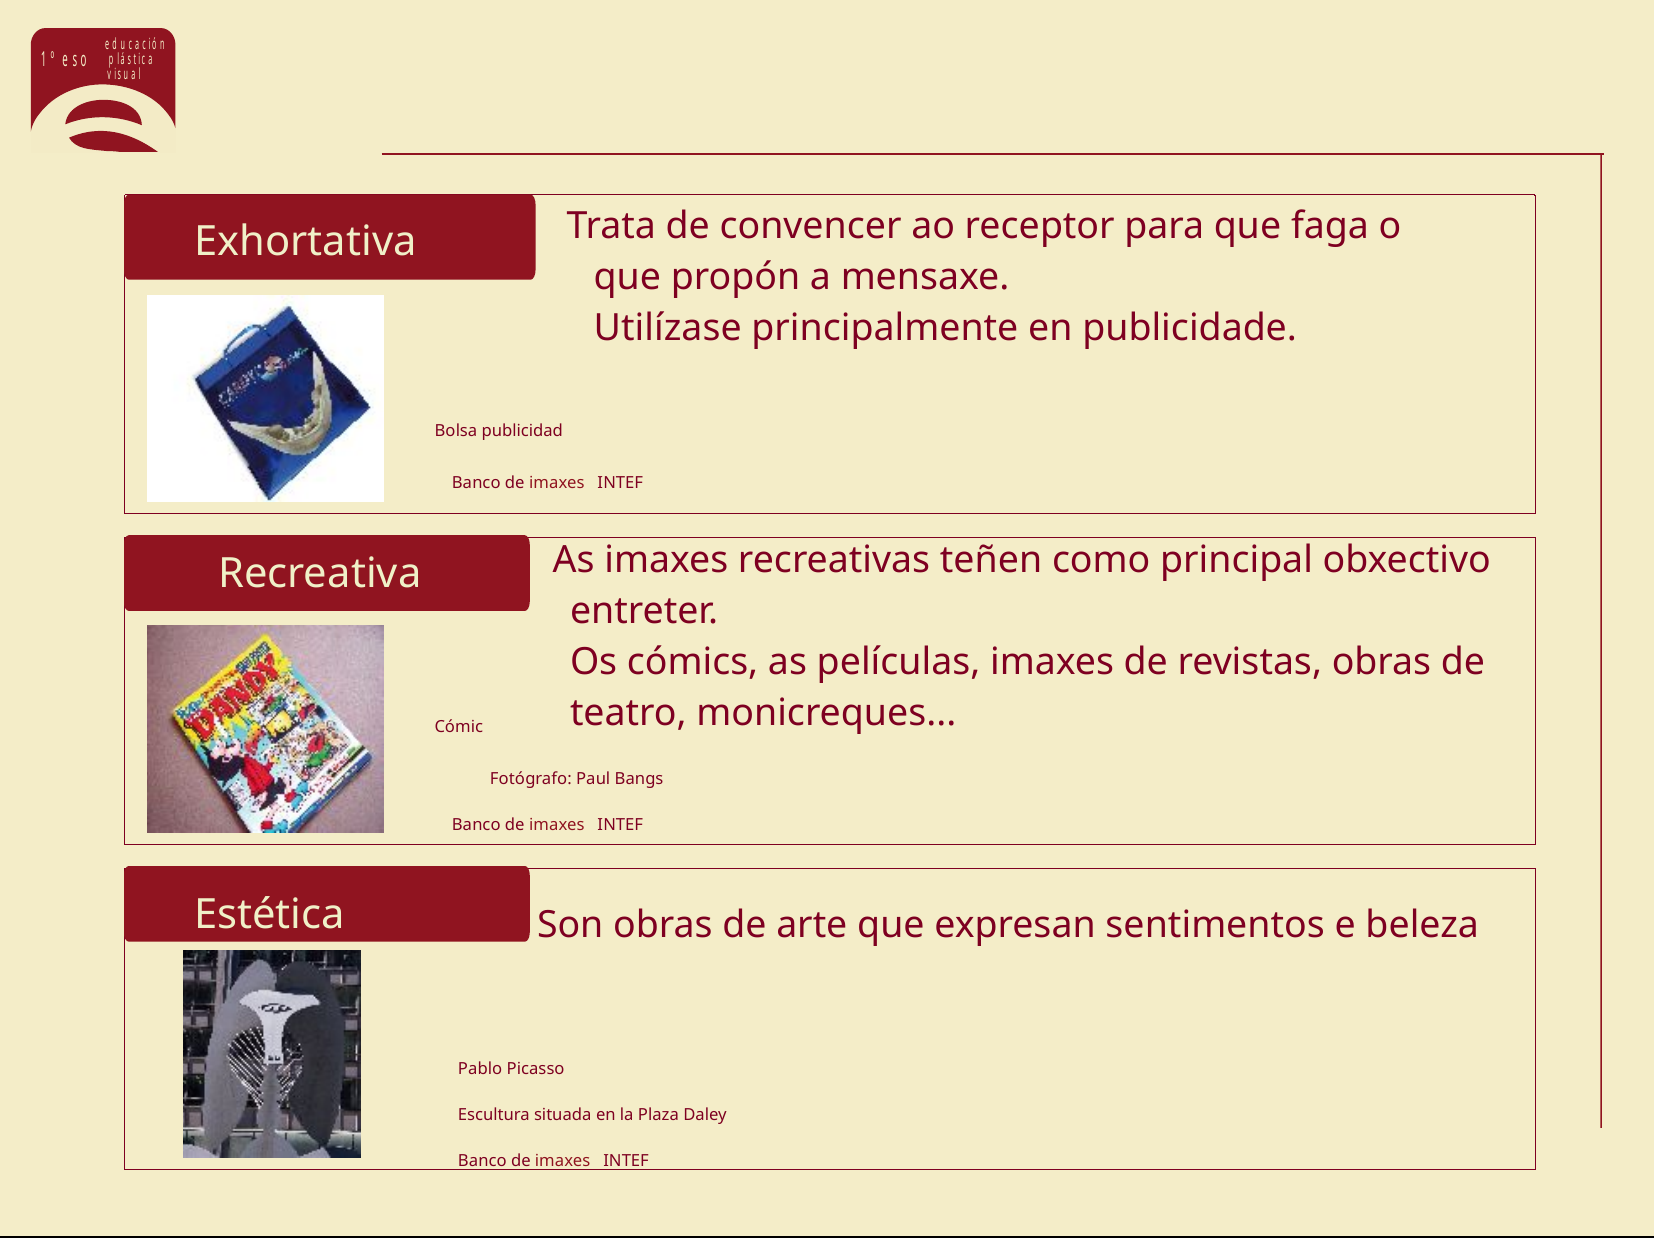

# Exhortativa
 Trata de convencer ao receptor para que faga o
que propón a mensaxe.
Utilízase principalmente en publicidade.
 Bolsa publicidad
Banco de imaxes INTEF
Recreativa
 As imaxes recreativas teñen como principal obxectivo entreter.
Os cómics, as películas, imaxes de revistas, obras de teatro, monicreques...
 Cómic
 Fotógrafo: Paul Bangs
Banco de imaxes INTEF
Estética
 Son obras de arte que expresan sentimentos e beleza
Pablo Picasso
Escultura situada en la Plaza Daley
Banco de imaxes INTEF